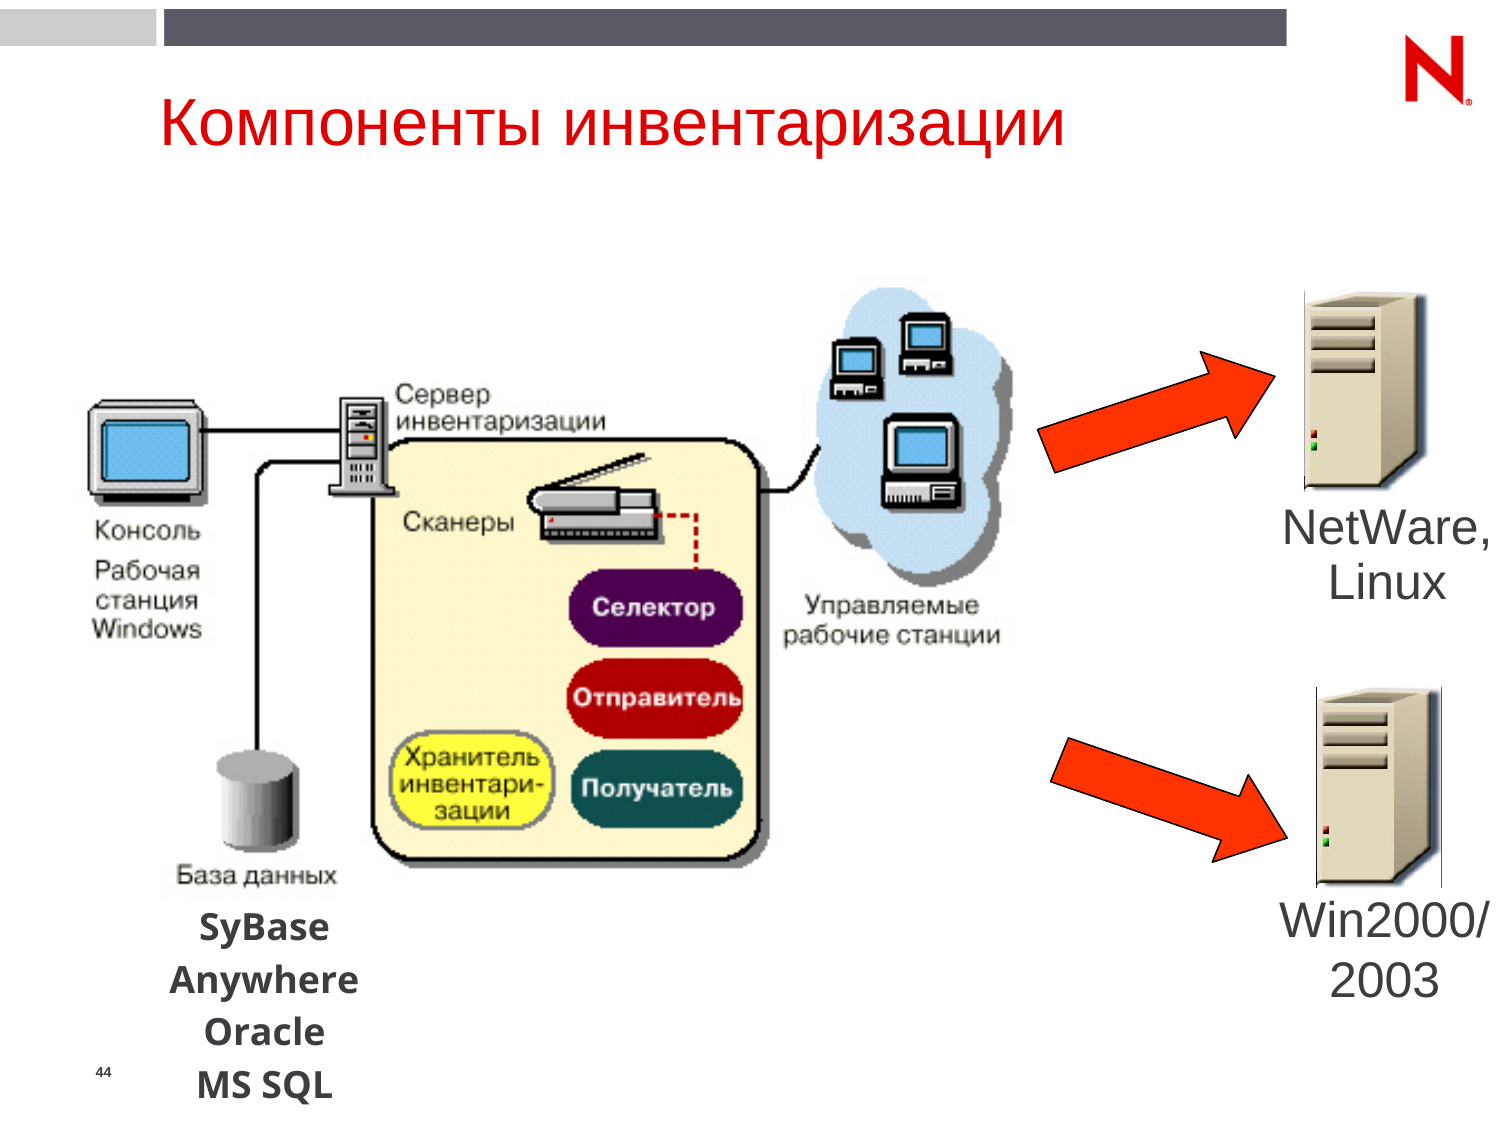

Компоненты инвентаризации
NetWare,
Linux
Win2000/
2003
SyBase Anywhere
Oracle
MS SQL